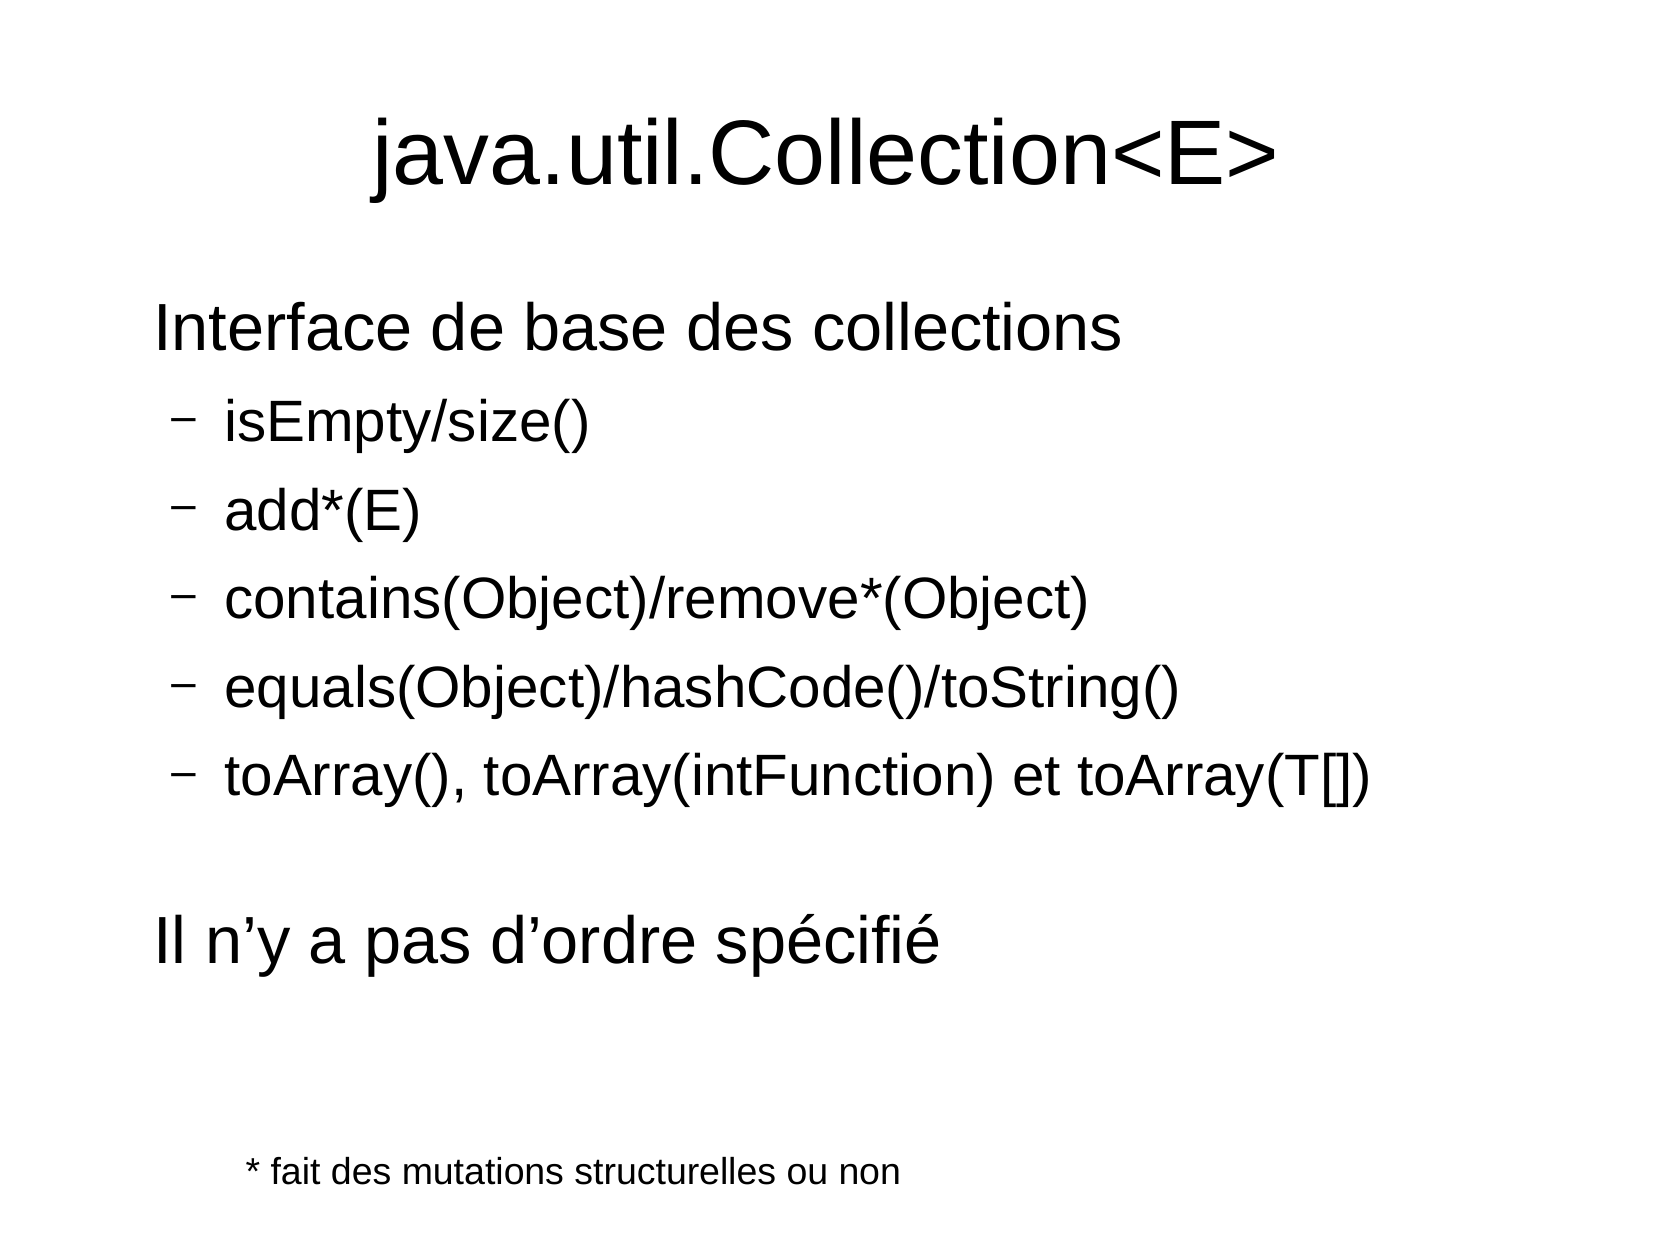

# java.util.Collection<E>
Interface de base des collections
isEmpty/size()
add*(E)
contains(Object)/remove*(Object)
equals(Object)/hashCode()/toString()
toArray(), toArray(intFunction) et toArray(T[])
Il n’y a pas d’ordre spécifié
* fait des mutations structurelles ou non